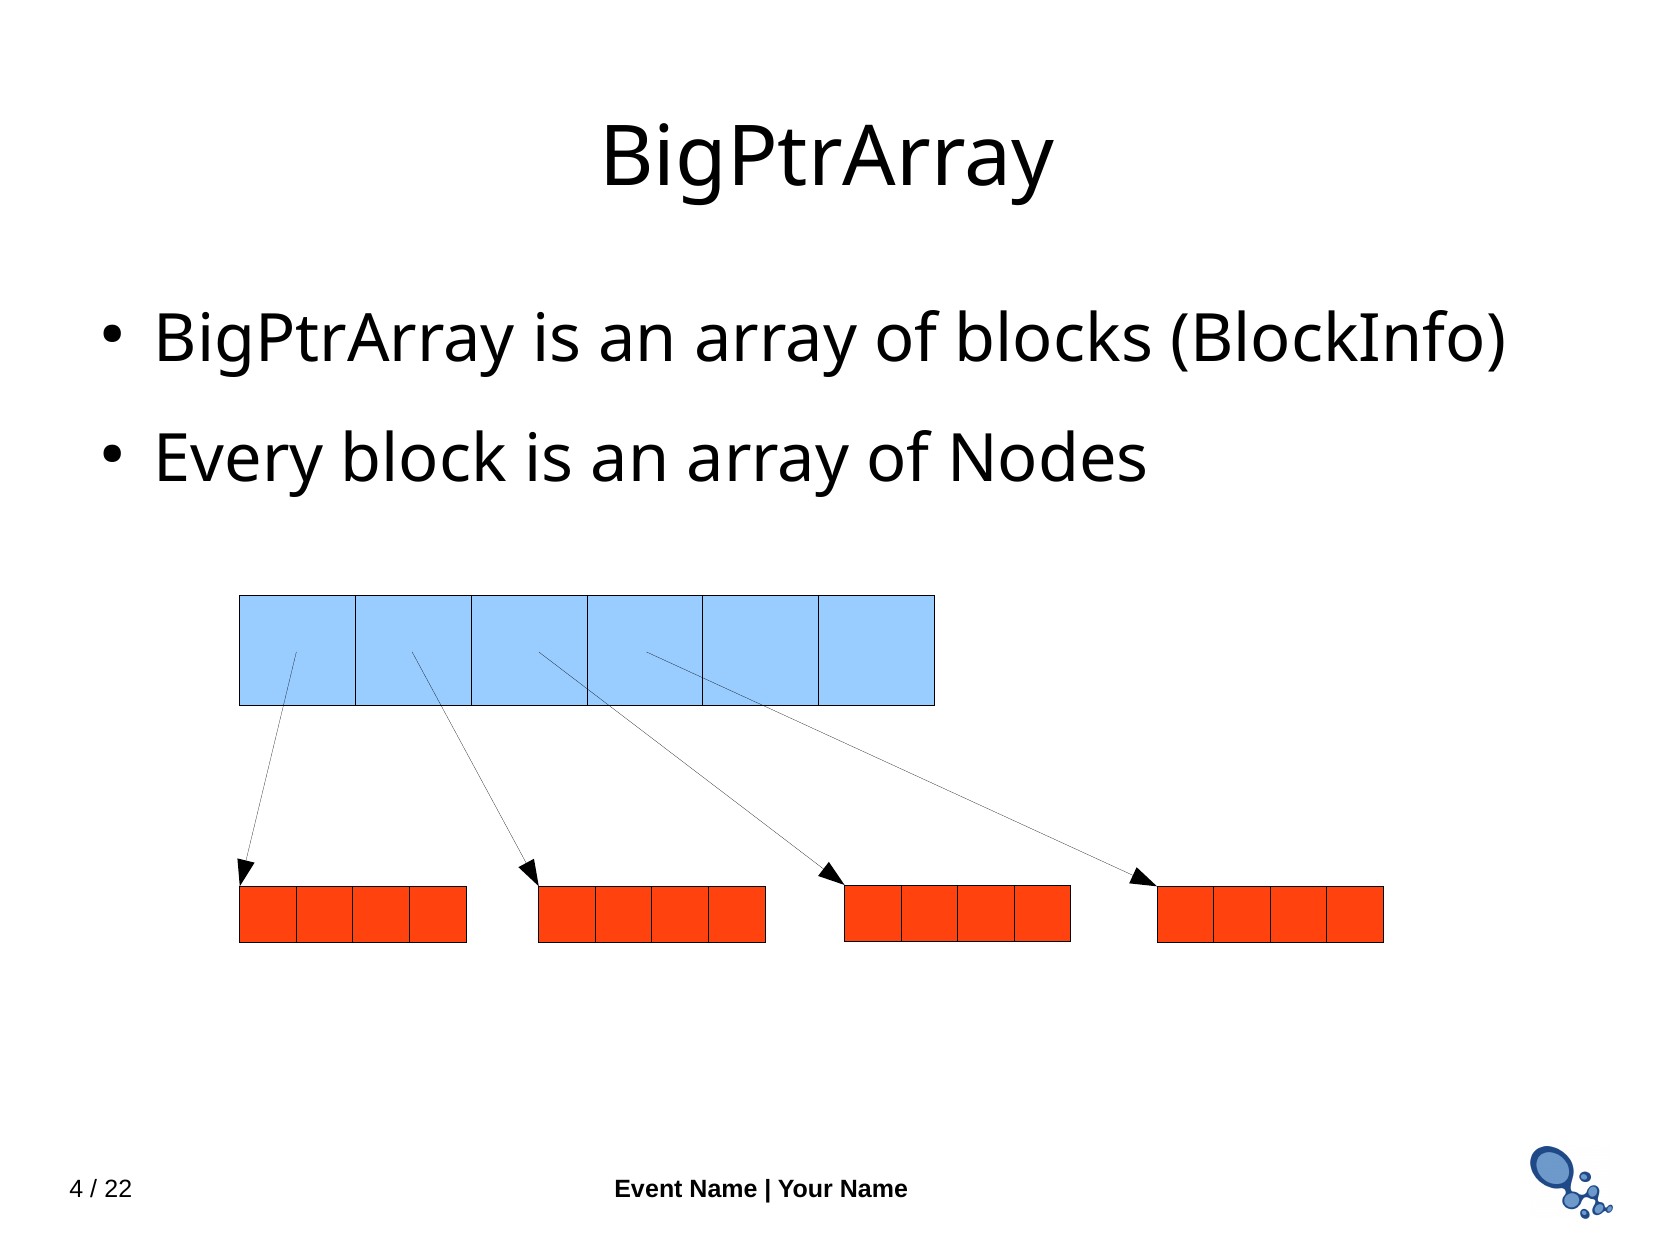

# BigPtrArray
BigPtrArray is an array of blocks (BlockInfo)
Every block is an array of Nodes